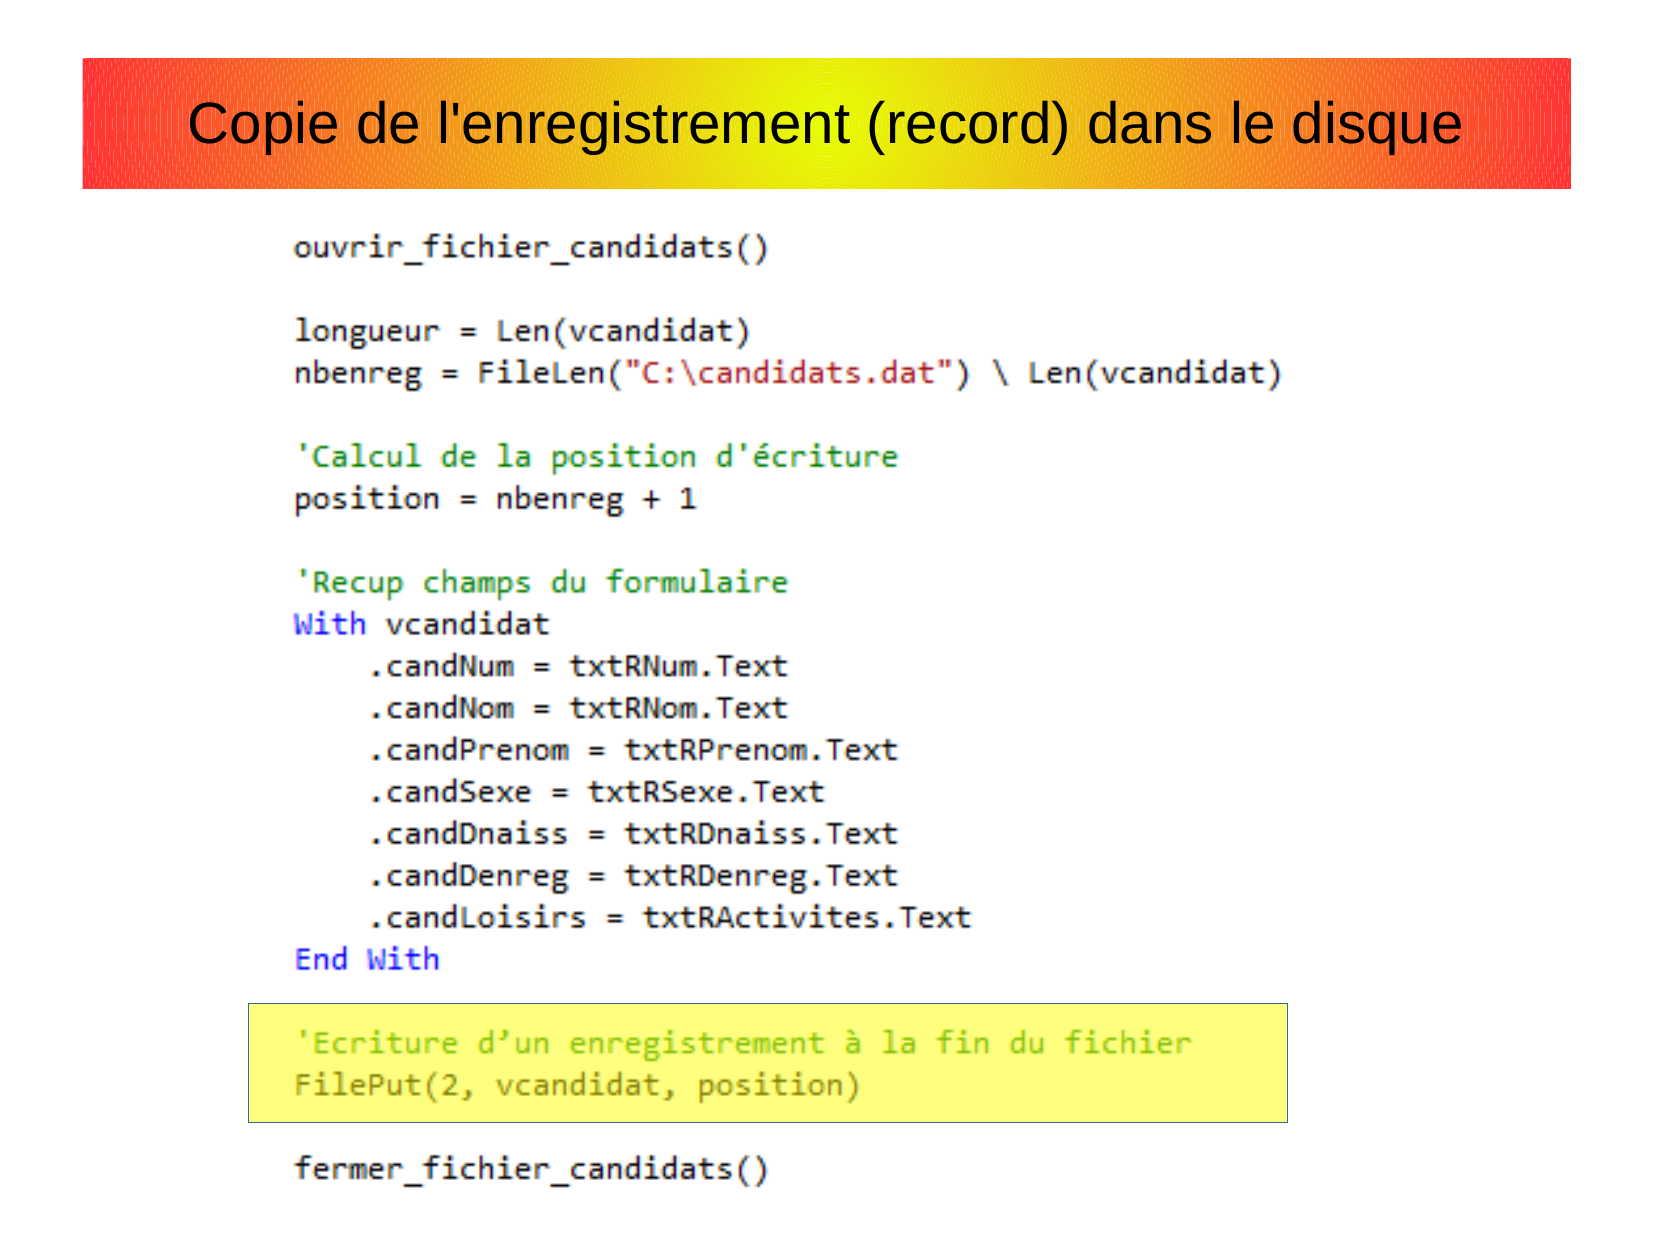

# Copie de l'enregistrement (record) dans le disque